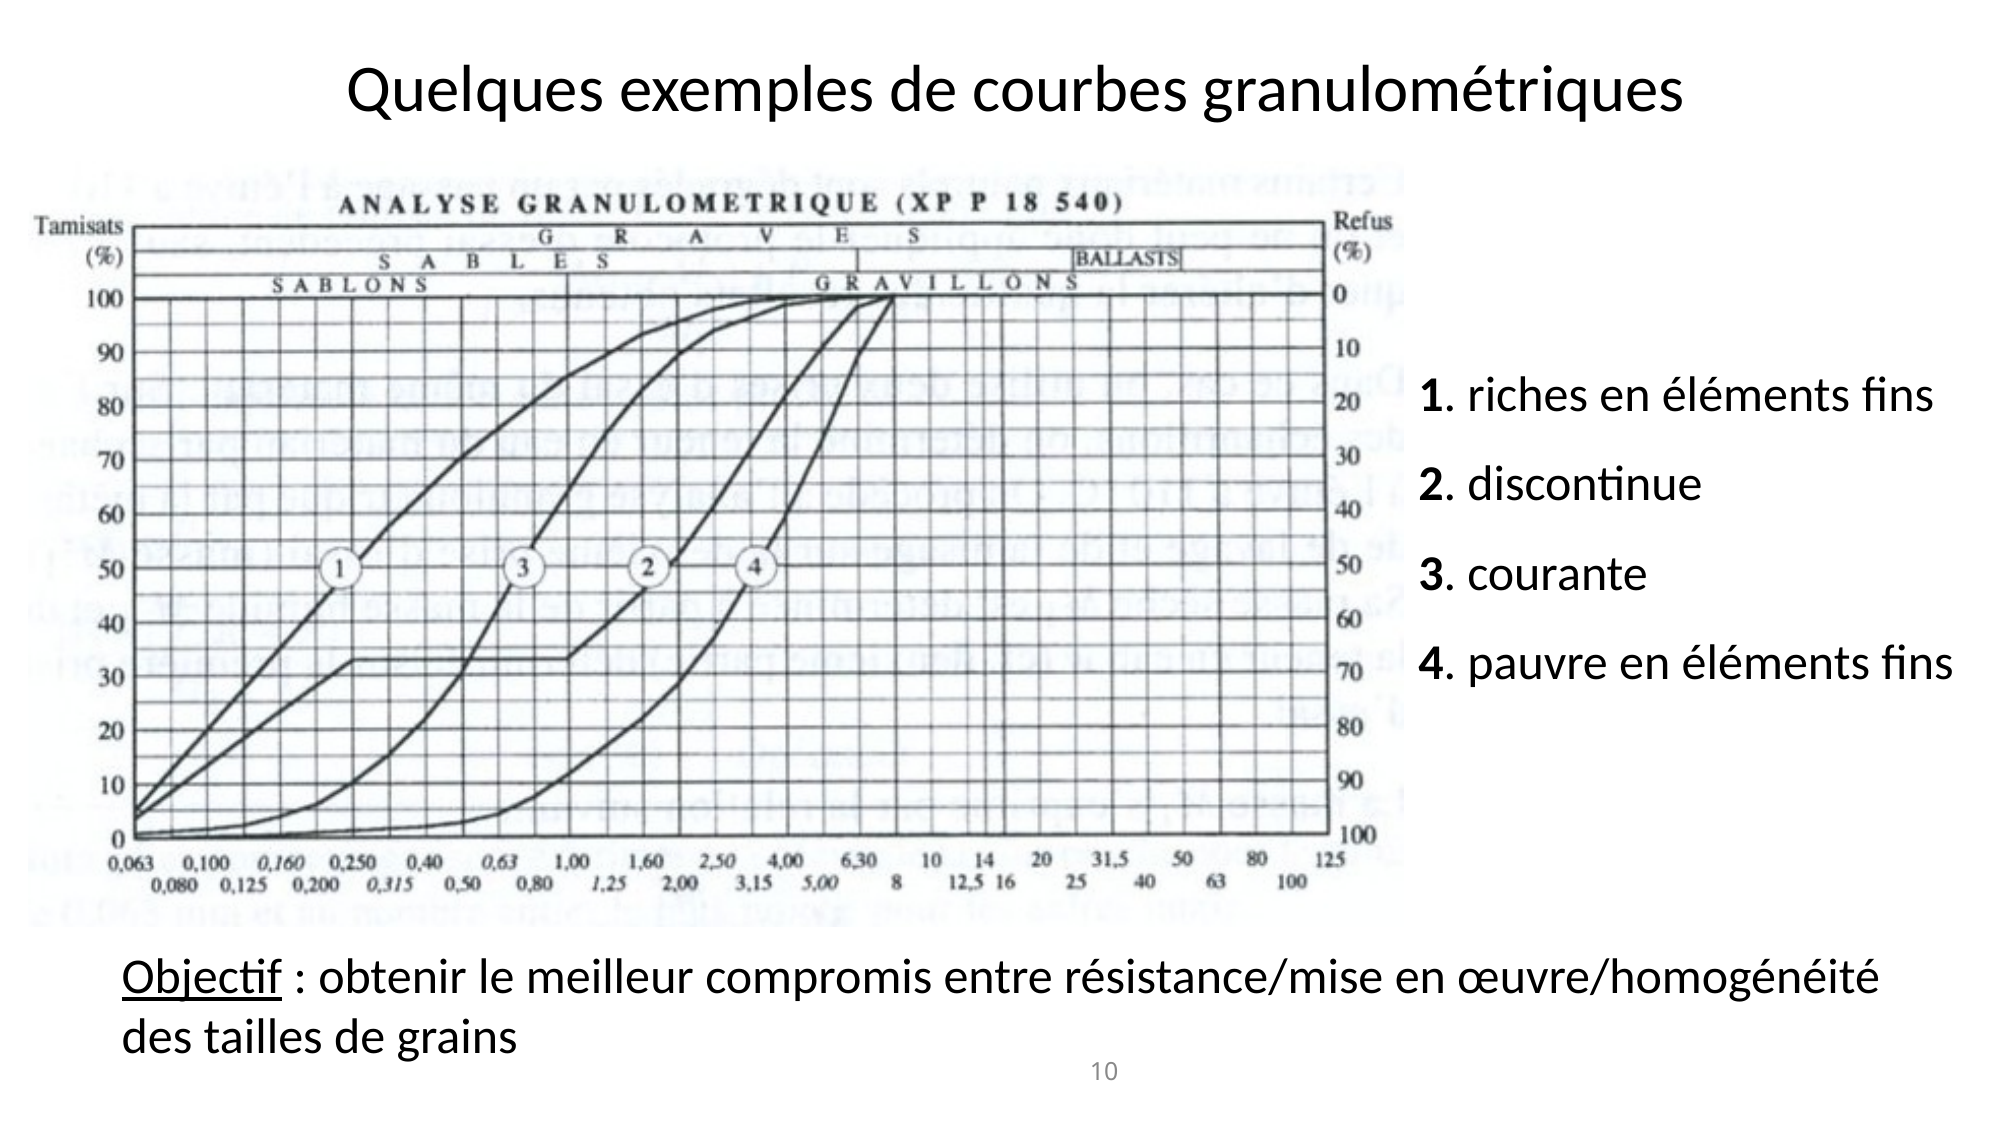

Quelques exemples de courbes granulométriques
1. riches en éléments fins
2. discontinue
3. courante
4. pauvre en éléments fins
Objectif : obtenir le meilleur compromis entre résistance/mise en œuvre/homogénéité des tailles de grains